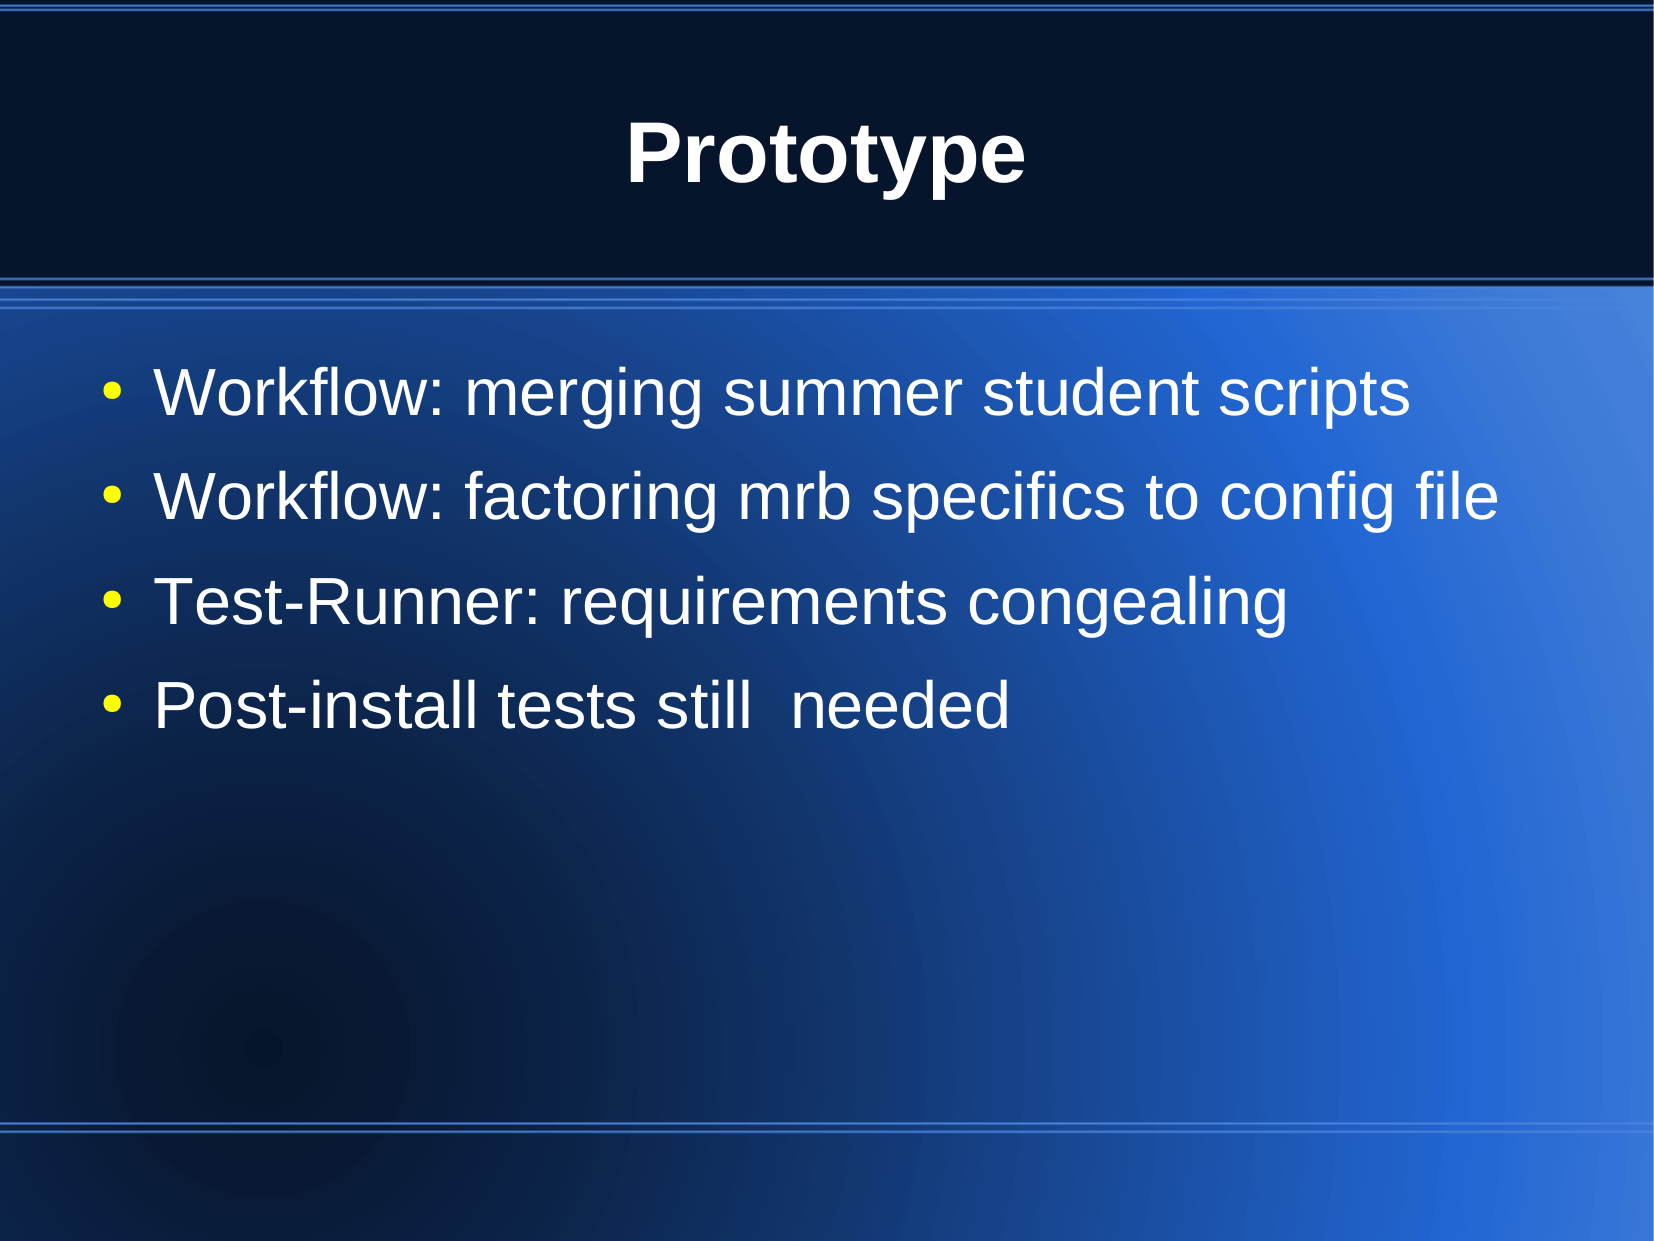

# Prototype
Workflow: merging summer student scripts
Workflow: factoring mrb specifics to config file
Test-Runner: requirements congealing
Post-install tests still needed